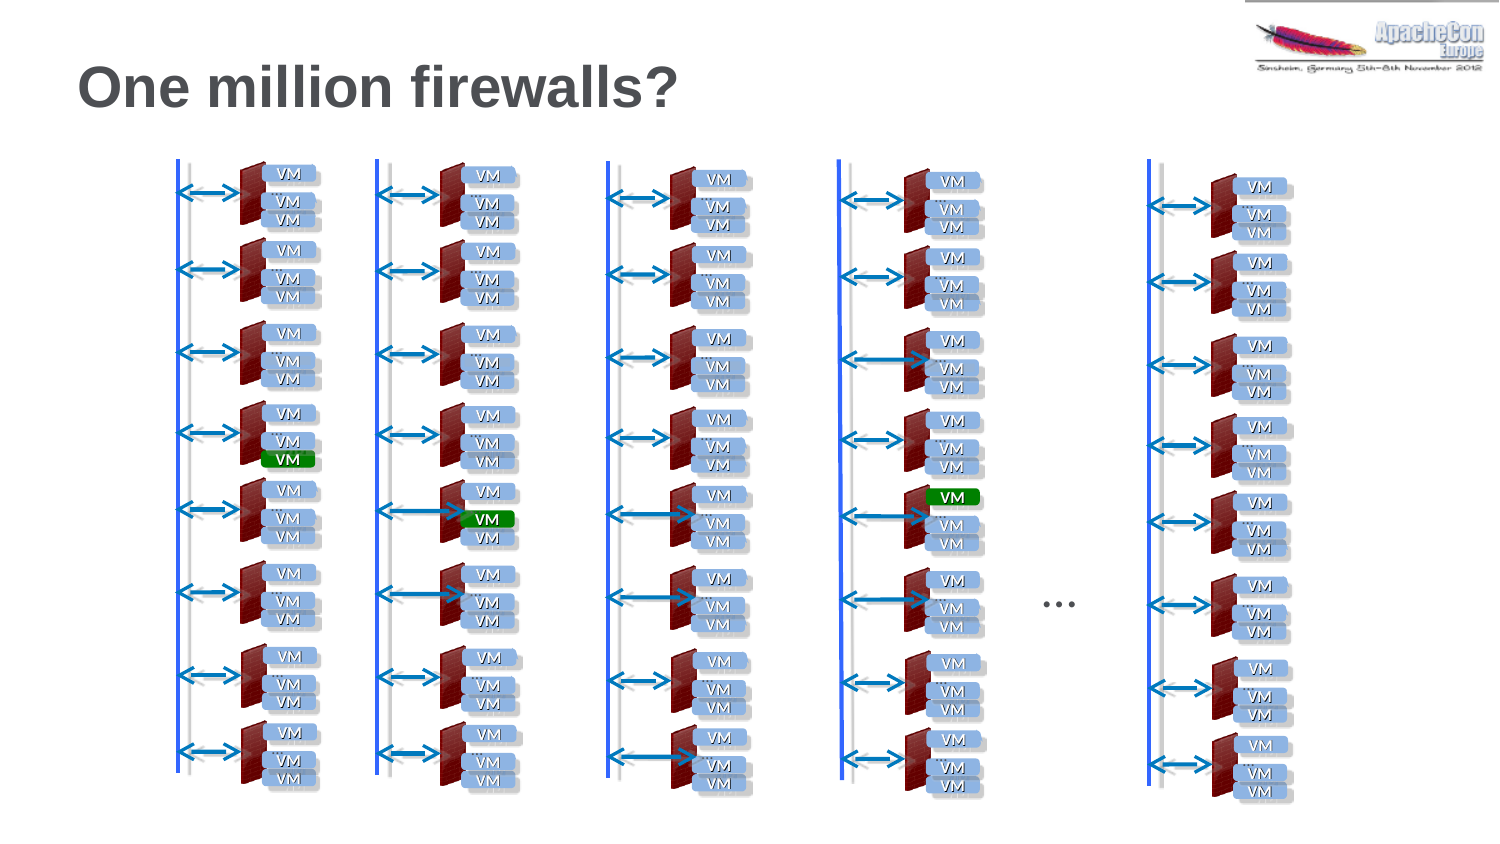

# One million firewalls?
VM
…
VM
VM
VM
…
VM
VM
VM
…
VM
VM
VM
…
VM
VM
VM
…
VM
VM
VM
…
VM
VM
VM
…
VM
VM
VM
…
VM
VM
VM
…
VM
VM
VM
…
VM
VM
VM
…
VM
VM
VM
…
VM
VM
VM
…
VM
VM
VM
VM
…
VM
VM
…
VM
VM
VM
VM
VM
…
VM
VM
…
VM
…
…
VM
…
VM
VM
VM
VM
VM
VM
VM
VM
VM
…
VM
VM
VM
VM
…
VM
VM
…
VM
VM
…
…
VM
VM
VM
VM
VM
VM
…
VM
…
VM
VM
VM
VM
…
VM
VM
…
VM
VM
…
…
VM
VM
VM
VM
VM
VM
VM
…
VM
VM
VM
…
VM
VM
VM
…
VM
VM
VM
…
VM
VM
VM
…
VM
VM
VM
…
VM
VM
VM
…
VM
VM
VM
…
VM
VM
VM
VM
…
VM
VM
…
VM
VM